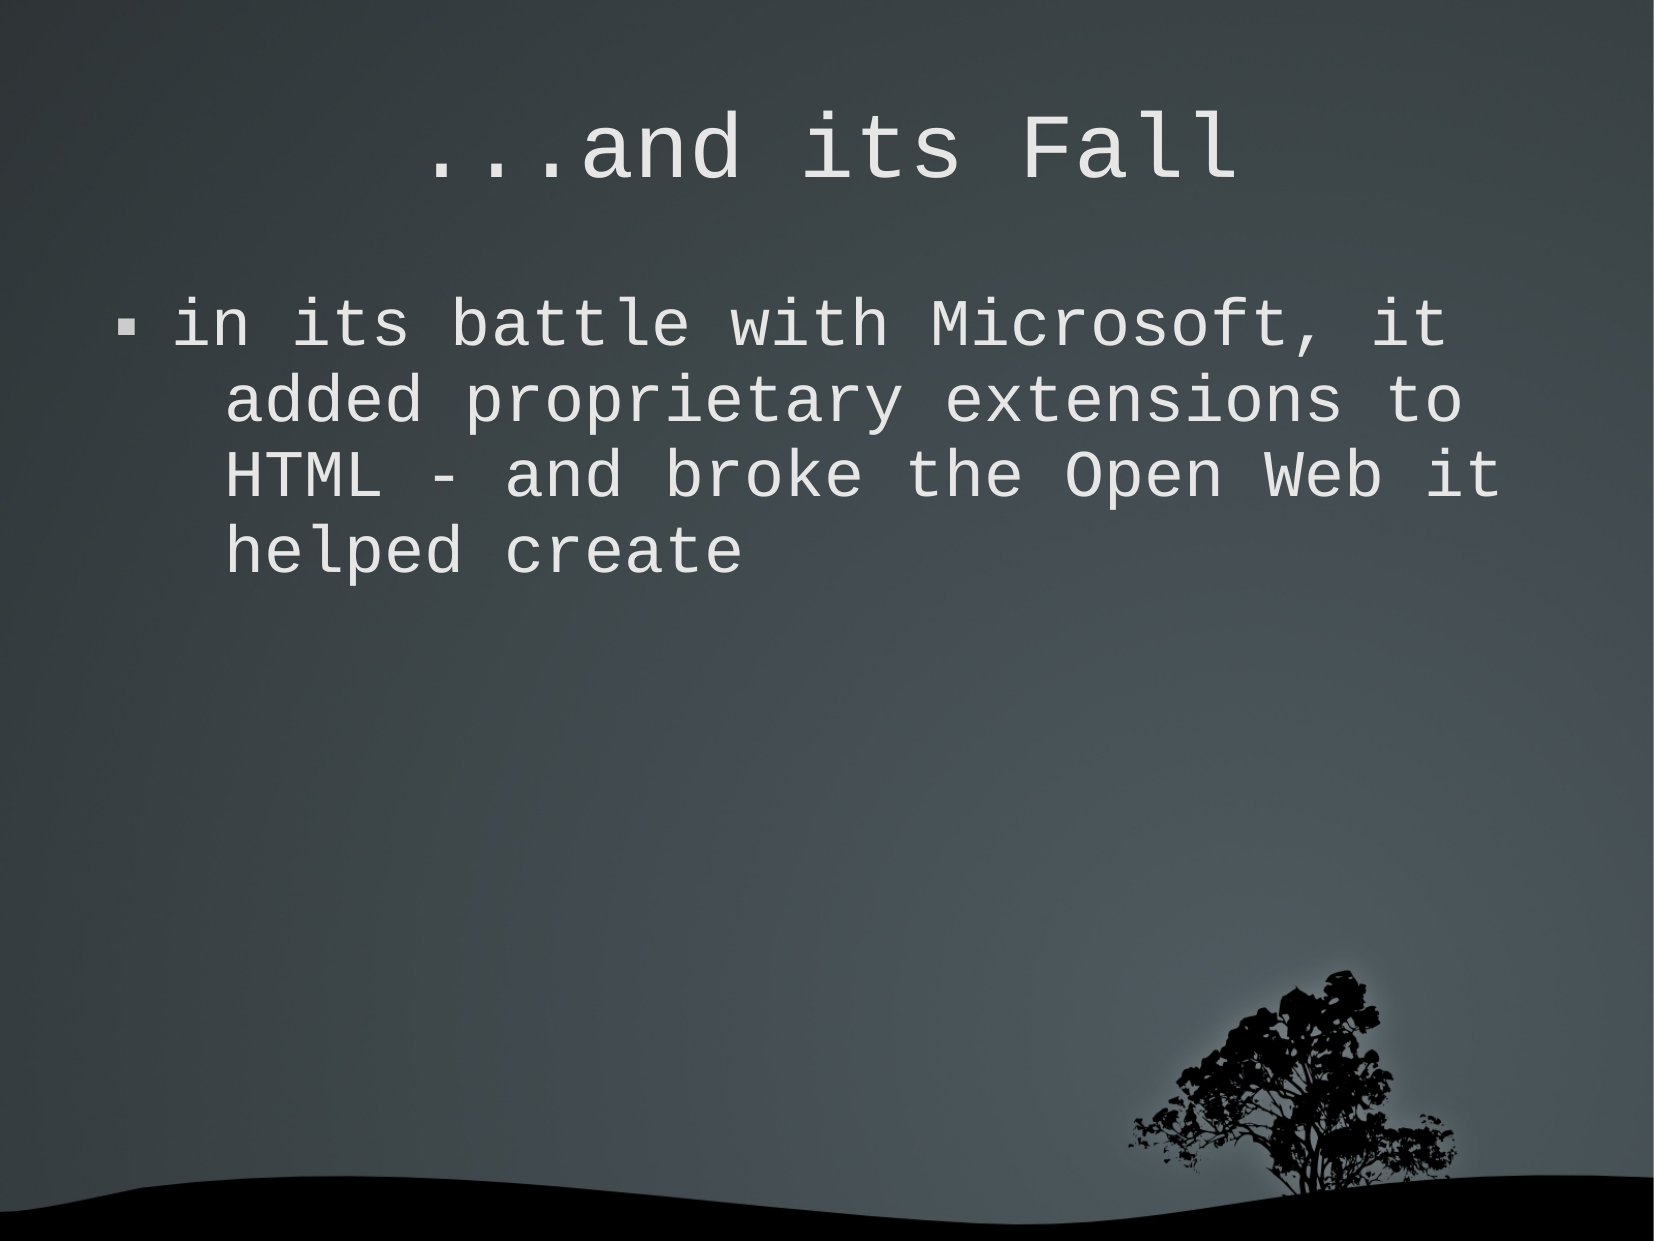

# ...and its Fall
in its battle with Microsoft, it added proprietary extensions to HTML - and broke the Open Web it helped create